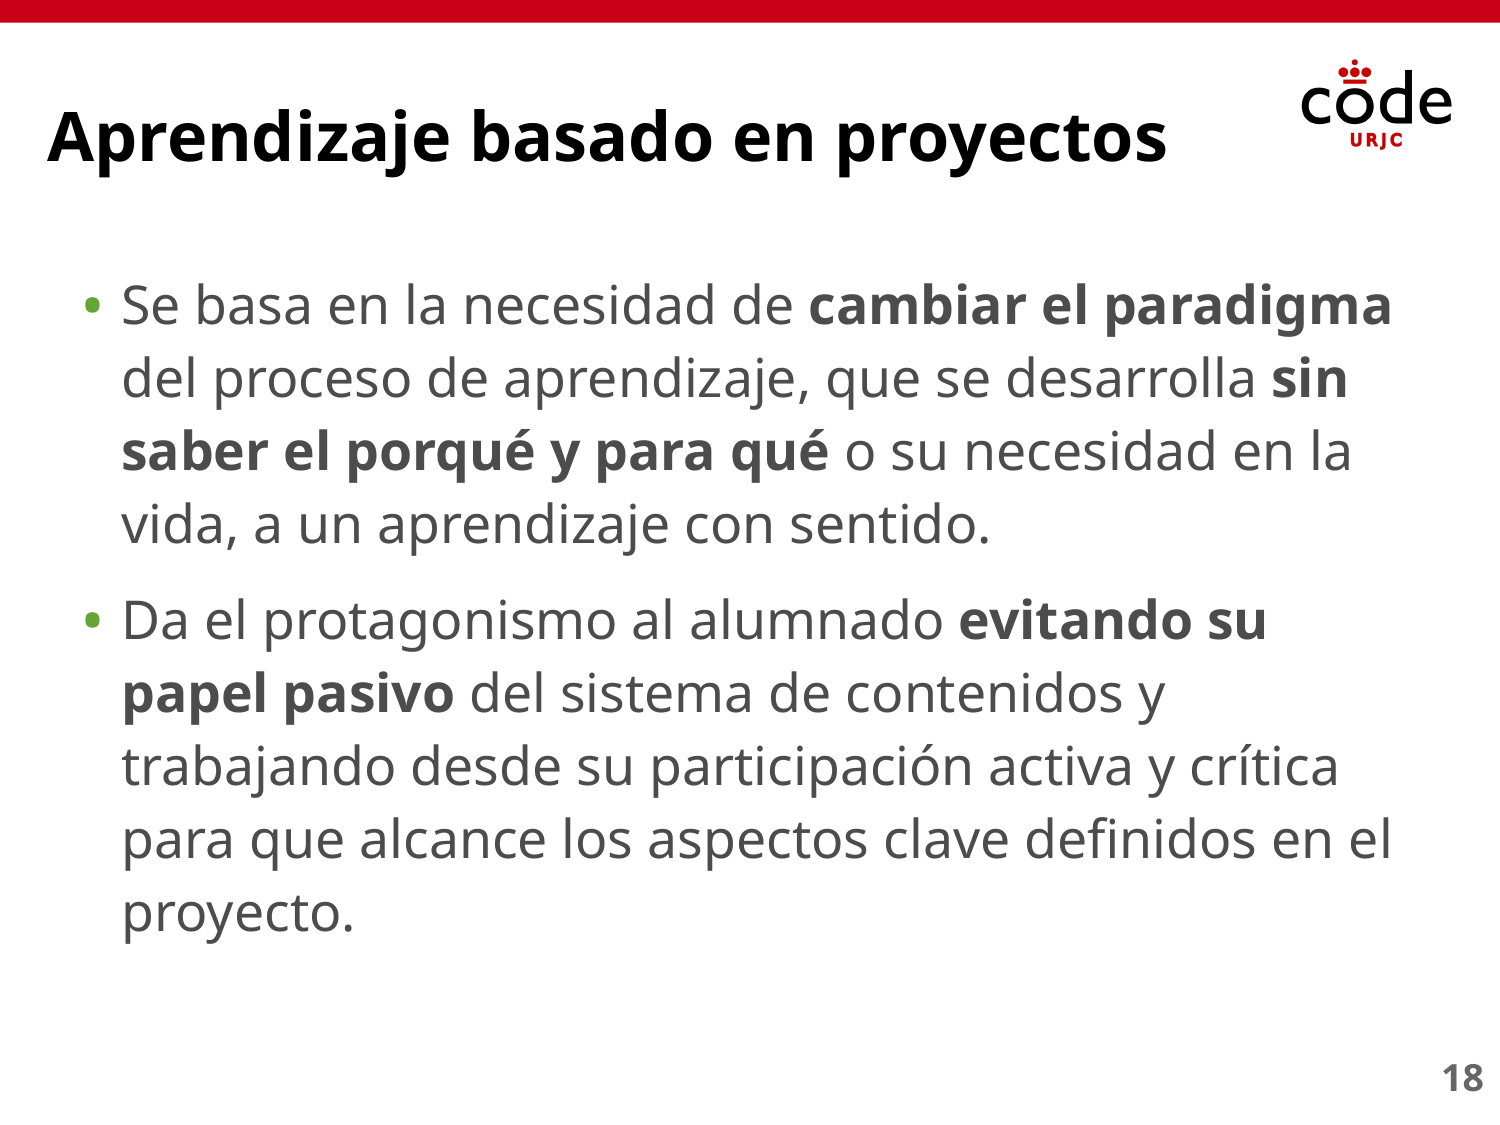

# Aprendizaje basado en proyectos
Se basa en la necesidad de cambiar el paradigma del proceso de aprendizaje, que se desarrolla sin saber el porqué y para qué o su necesidad en la vida, a un aprendizaje con sentido.
Da el protagonismo al alumnado evitando su papel pasivo del sistema de contenidos y trabajando desde su participación activa y crítica para que alcance los aspectos clave definidos en el proyecto.